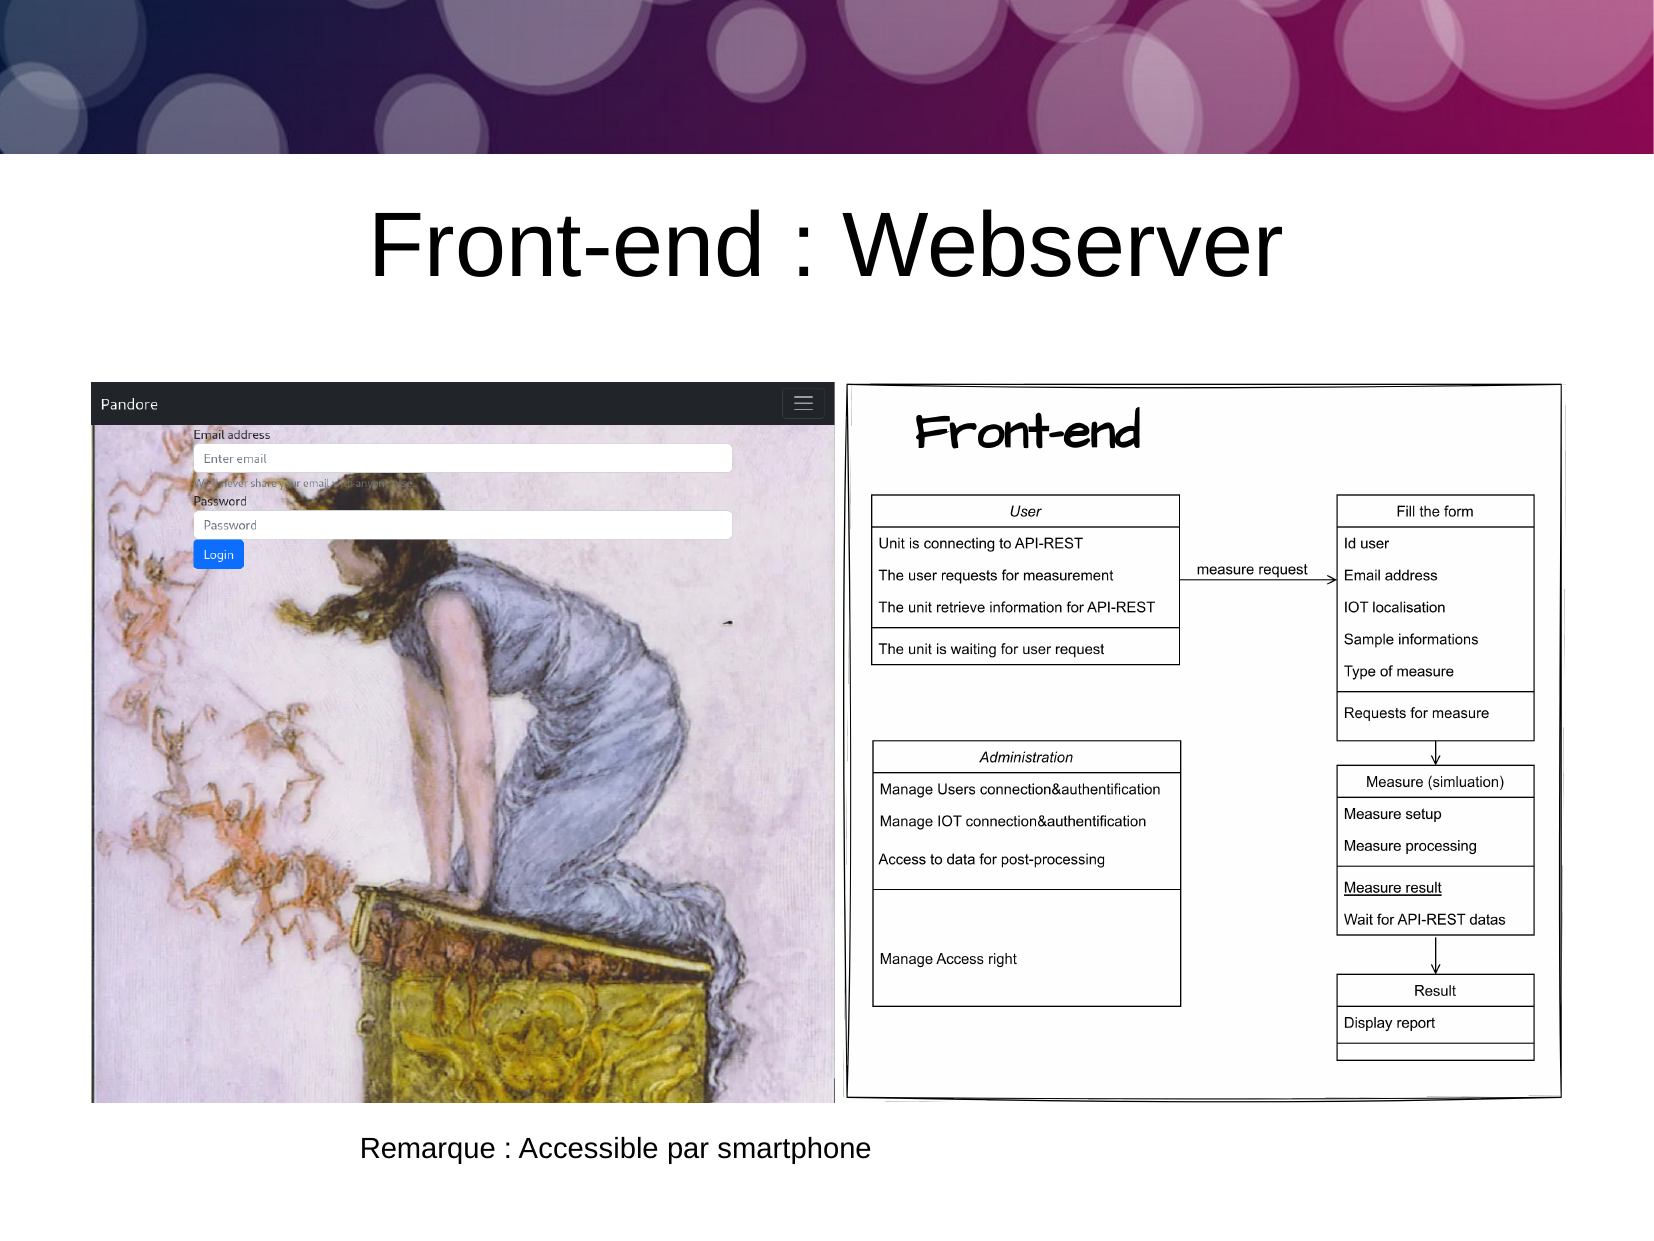

# Front-end : Webserver
Remarque : Accessible par smartphone